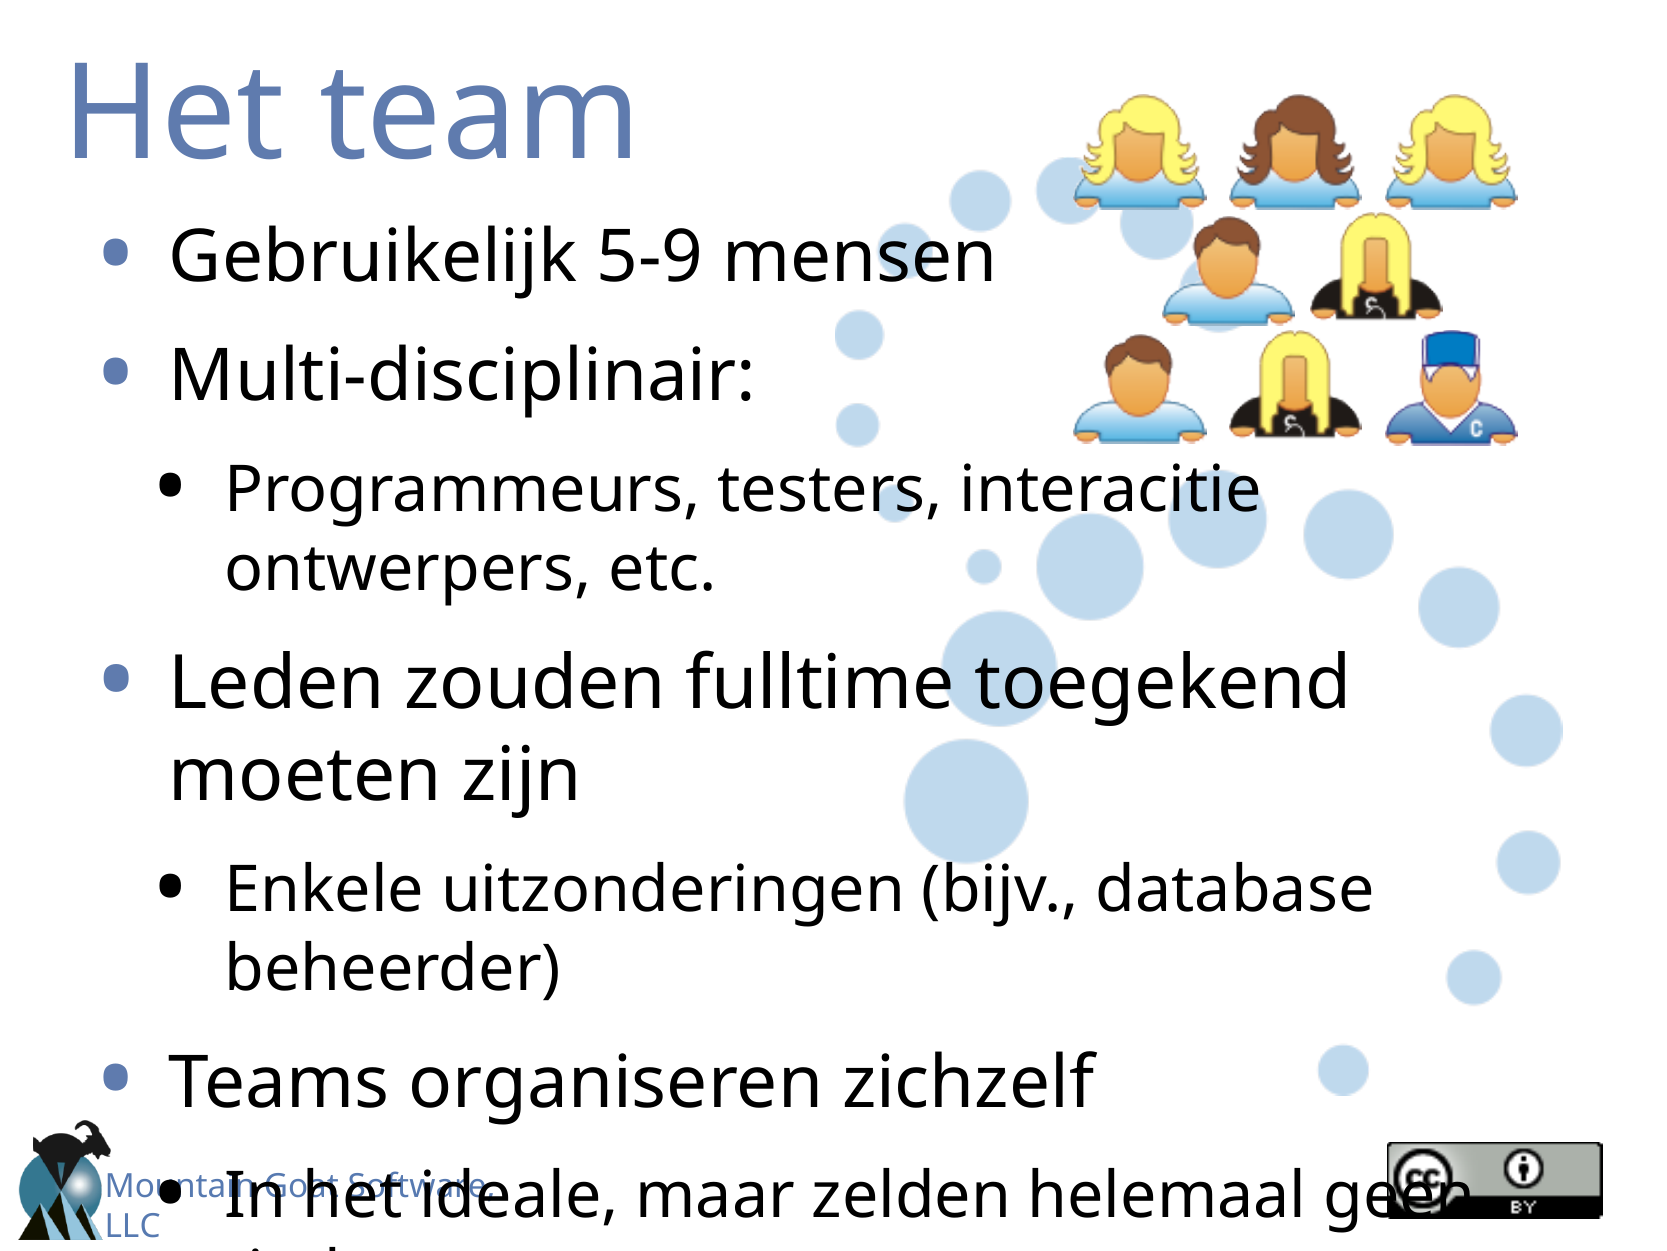

# Het team
Gebruikelijk 5-9 mensen
Multi-disciplinair:
Programmeurs, testers, interacitie ontwerpers, etc.
Leden zouden fulltime toegekend moeten zijn
Enkele uitzonderingen (bijv., database beheerder)
Teams organiseren zichzelf
In het ideale, maar zelden helemaal geen titels
Leden wisselen alleen tussen sprints in